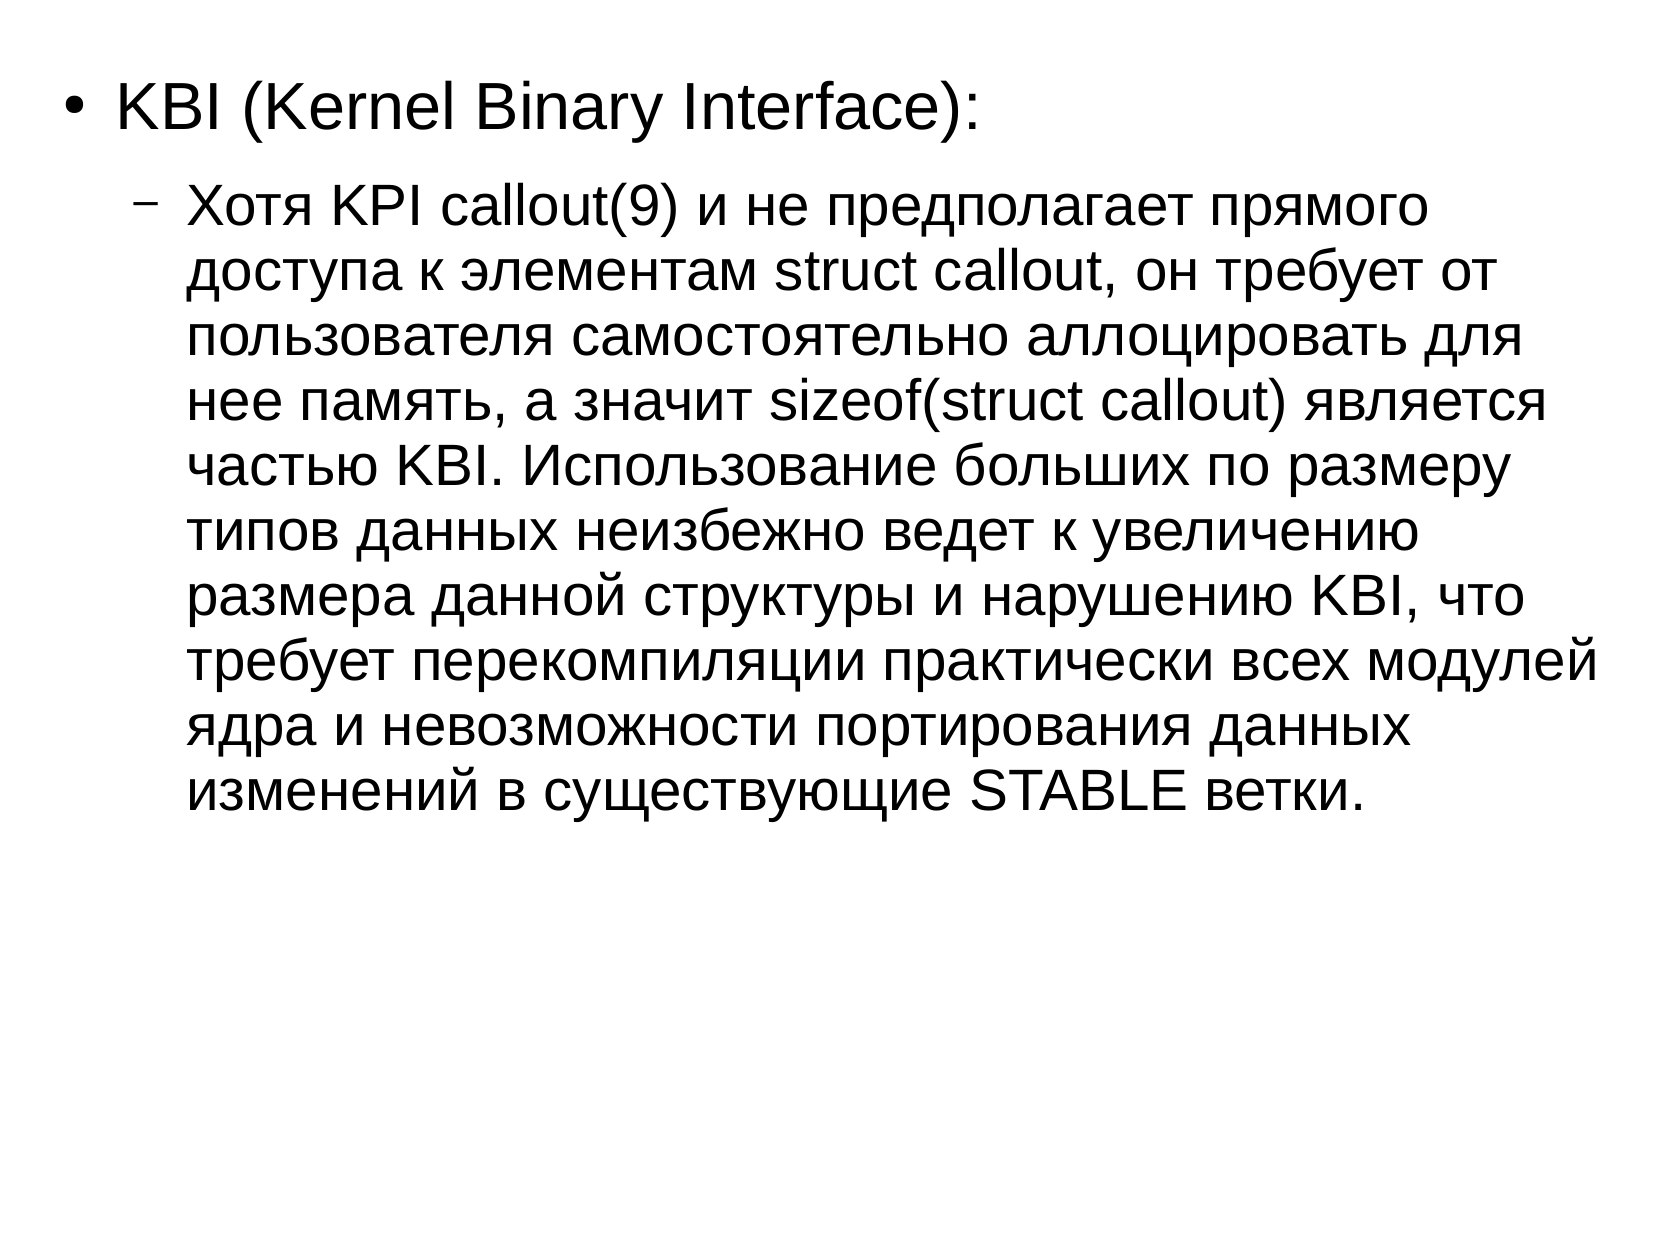

# KBI (Kernel Binary Interface):
Хотя KPI callout(9) и не предполагает прямого доступа к элементам struct callout, он требует от пользователя самостоятельно аллоцировать для нее память, а значит sizeof(struct callout) является частью KBI. Использование больших по размеру типов данных неизбежно ведет к увеличению размера данной структуры и нарушению KBI, что требует перекомпиляции практически всех модулей ядра и невозможности портирования данных изменений в существующие STABLE ветки.